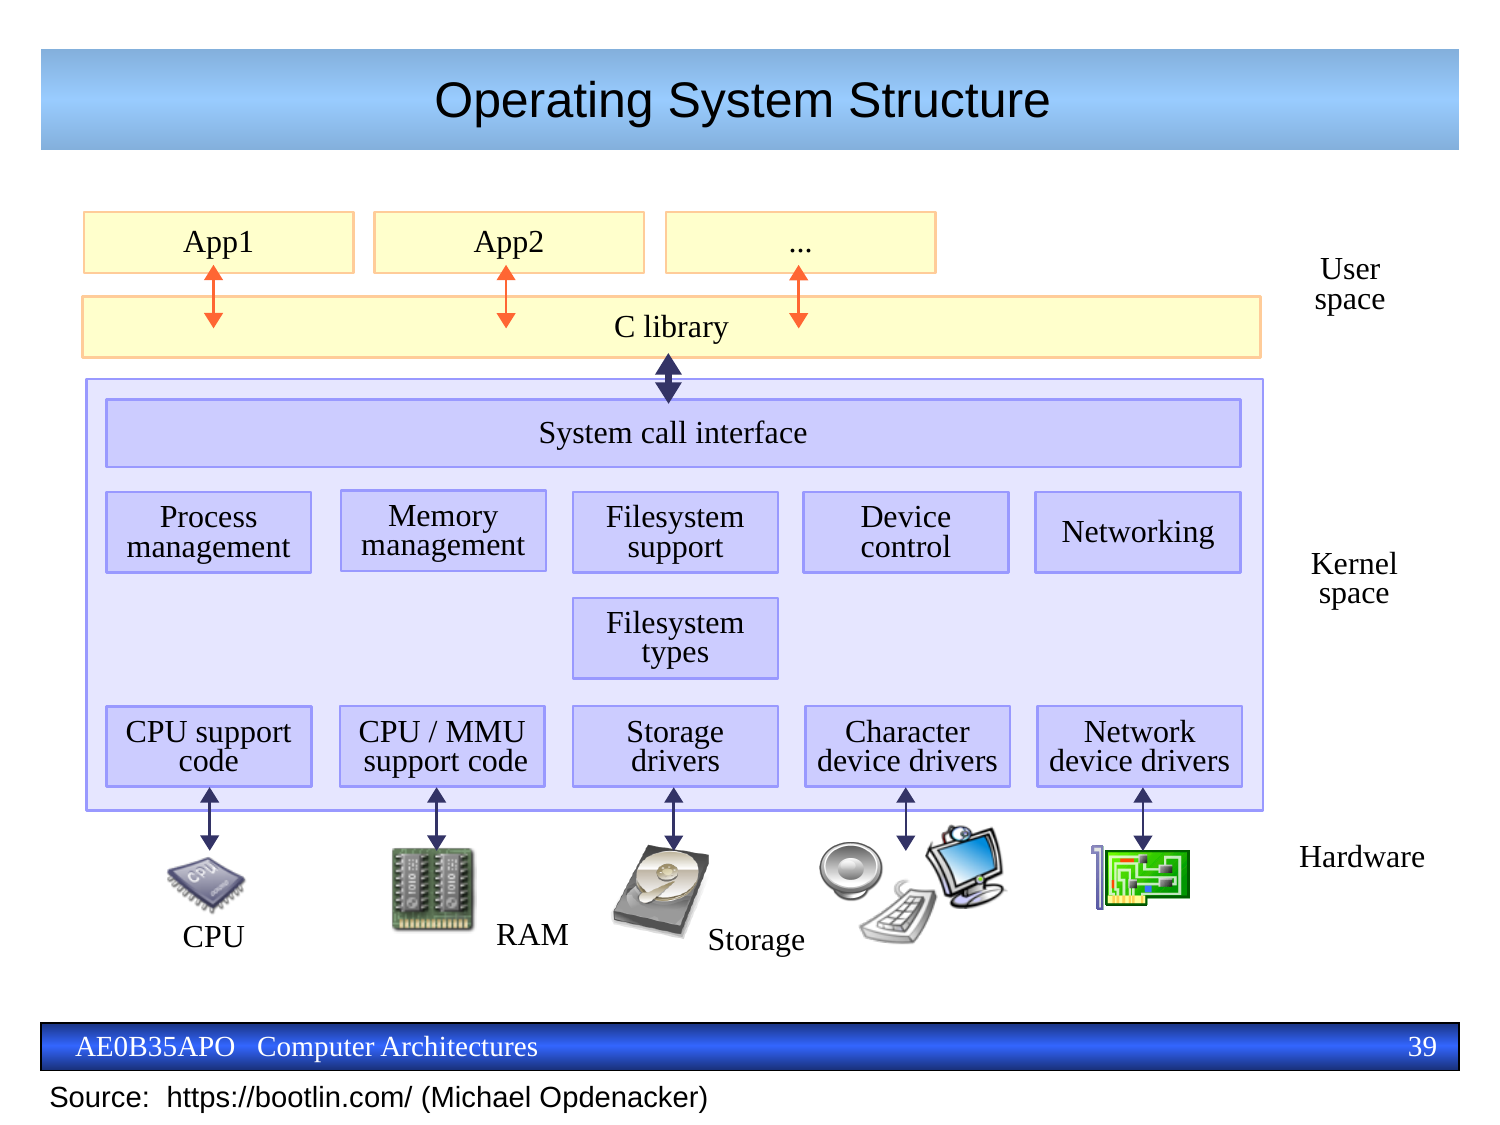

# Operating System Structure
AE0B35APO Computer Architectures
39
Source: https://bootlin.com/ (Michael Opdenacker)